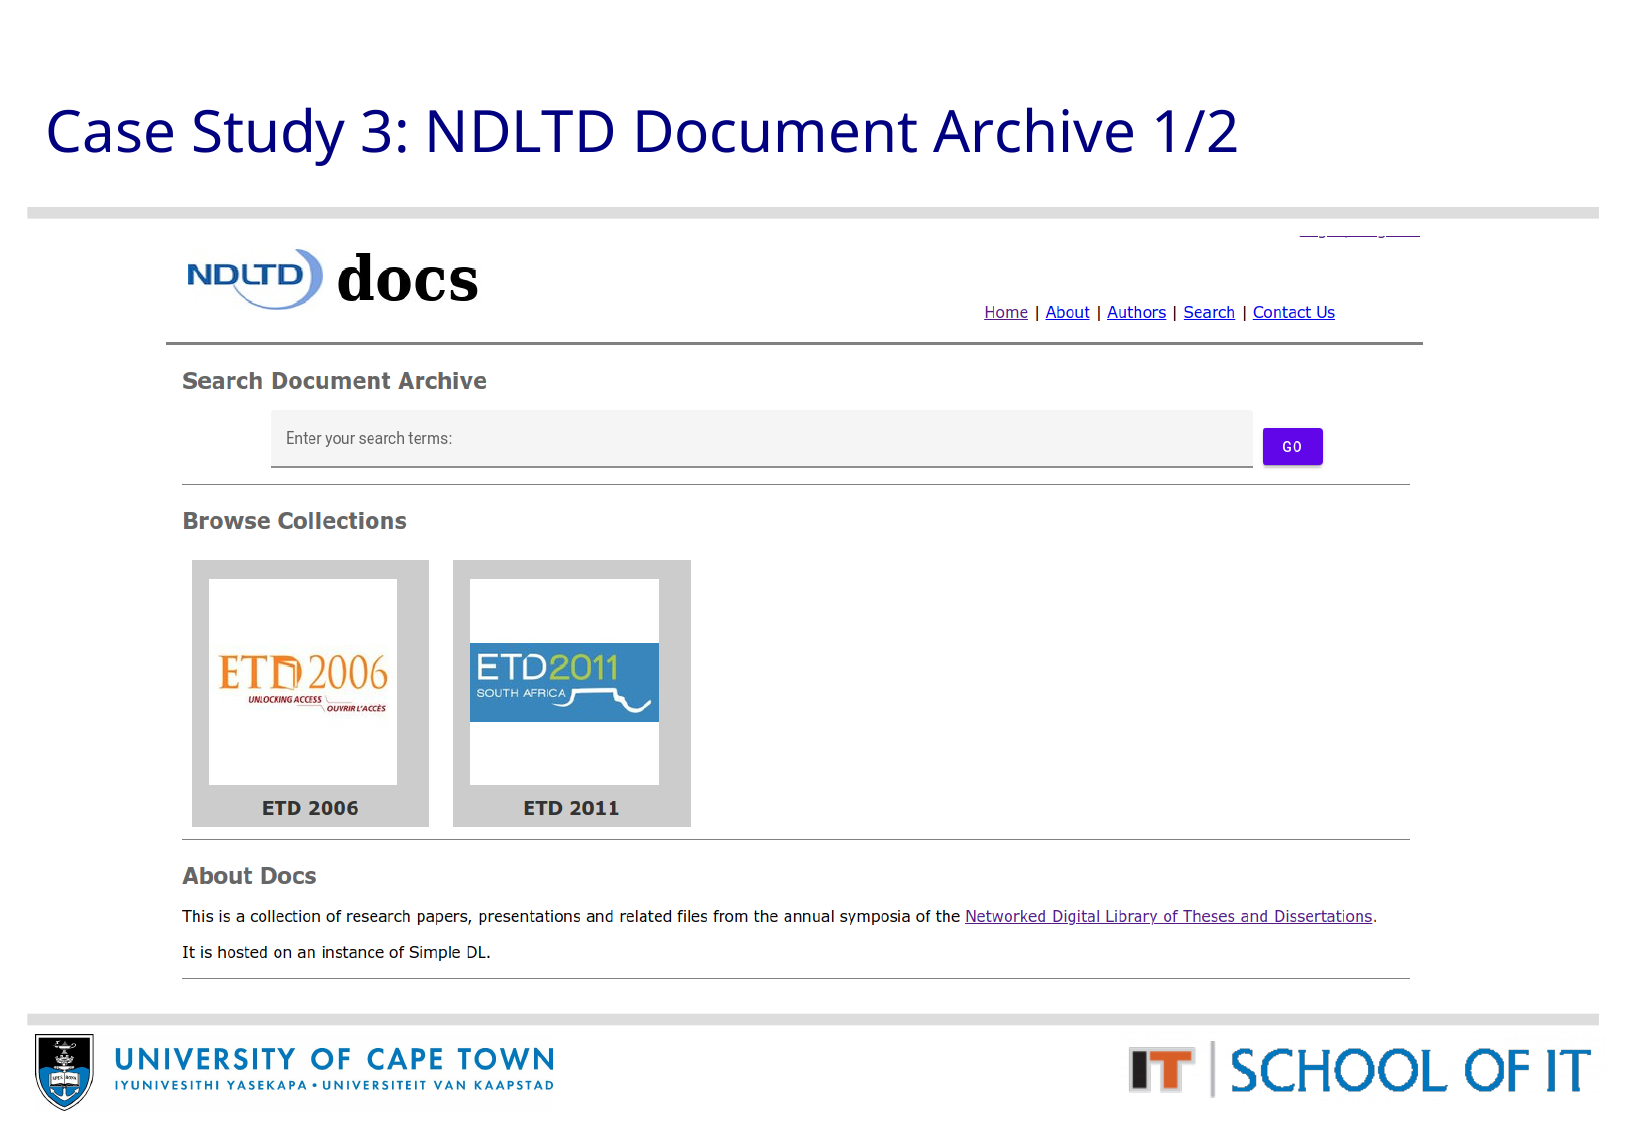

# Case Study 3: NDLTD Document Archive 1/2